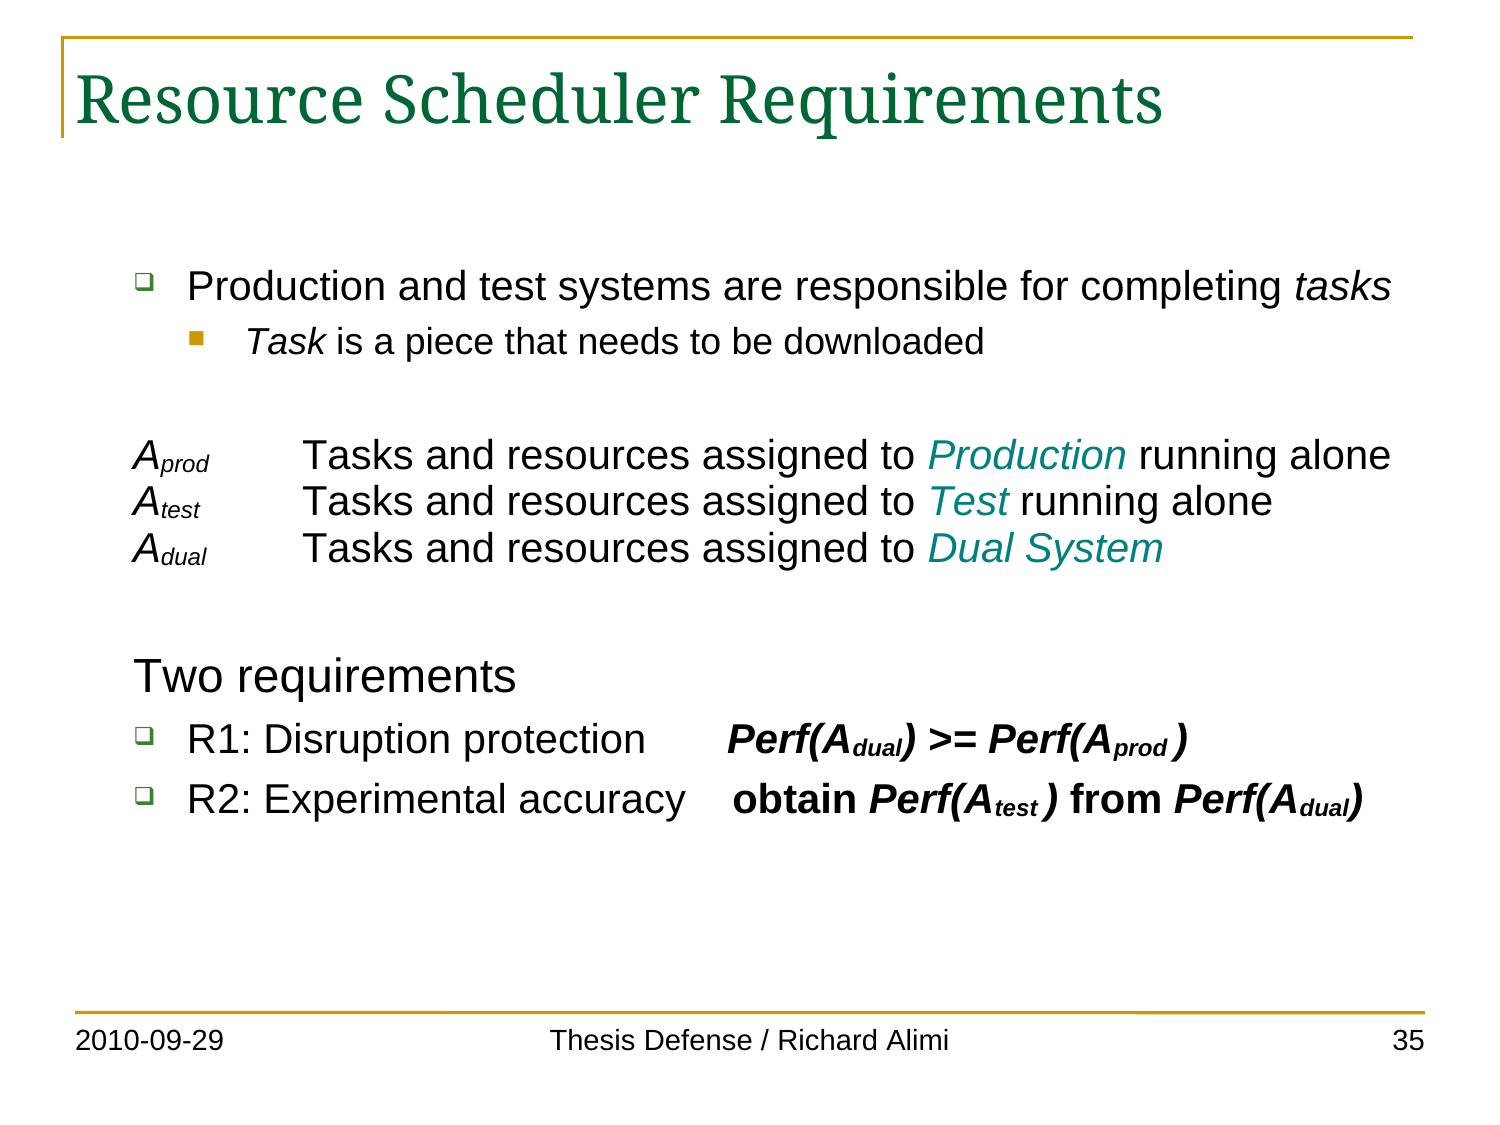

# Resource Scheduler Requirements
Production and test systems are responsible for completing tasks
Task is a piece that needs to be downloaded
Aprod		Tasks and resources assigned to Production running alone
Atest		Tasks and resources assigned to Test running alone
Adual		Tasks and resources assigned to Dual System
Two requirements
R1: Disruption protection Perf(Adual) >= Perf(Aprod )
R2: Experimental accuracy obtain Perf(Atest ) from Perf(Adual)
2010-09-29
Thesis Defense / Richard Alimi
35